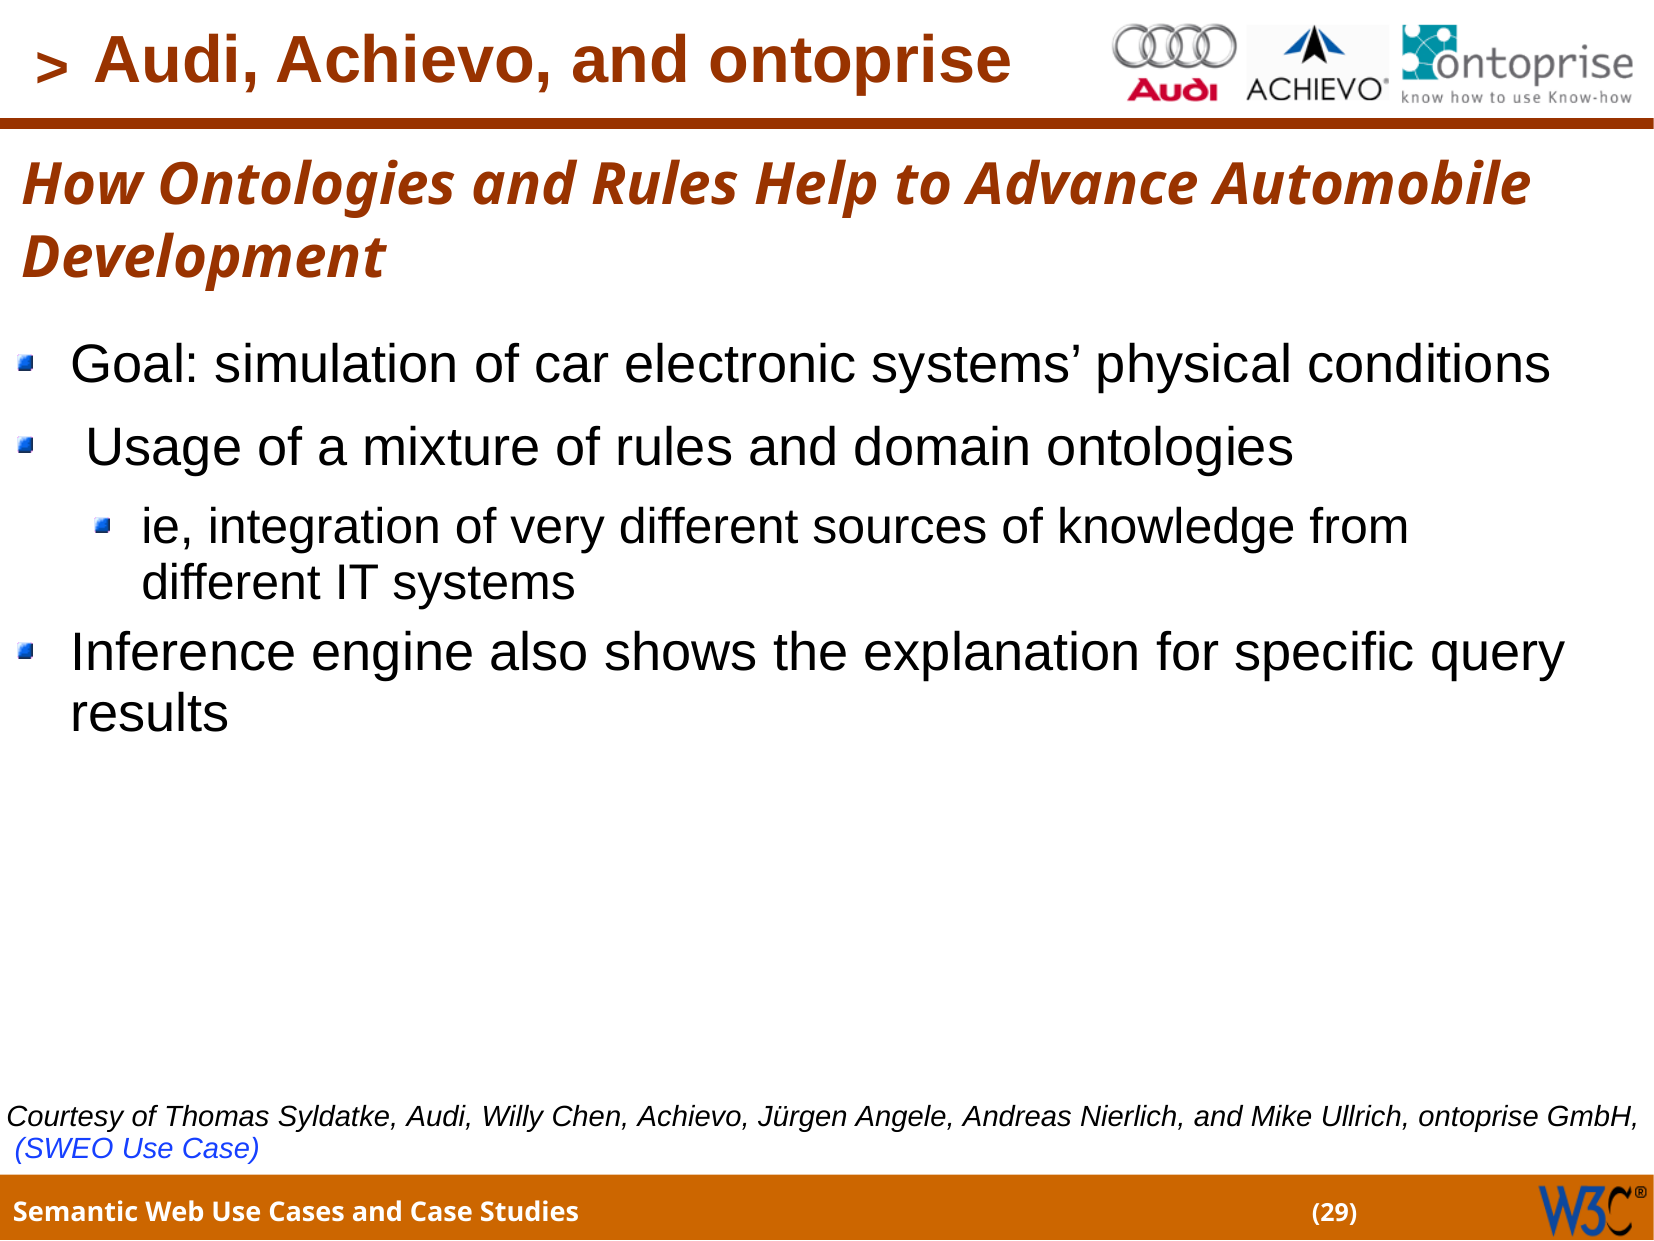

# Audi, Achievo, and ontoprise
How Ontologies and Rules Help to Advance Automobile Development
Goal: simulation of car electronic systems’ physical conditions
 Usage of a mixture of rules and domain ontologies
ie, integration of very different sources of knowledge from different IT systems
Inference engine also shows the explanation for specific query results
Courtesy of Thomas Syldatke, Audi, Willy Chen, Achievo, Jürgen Angele, Andreas Nierlich, and Mike Ullrich, ontoprise GmbH,
 (SWEO Use Case)